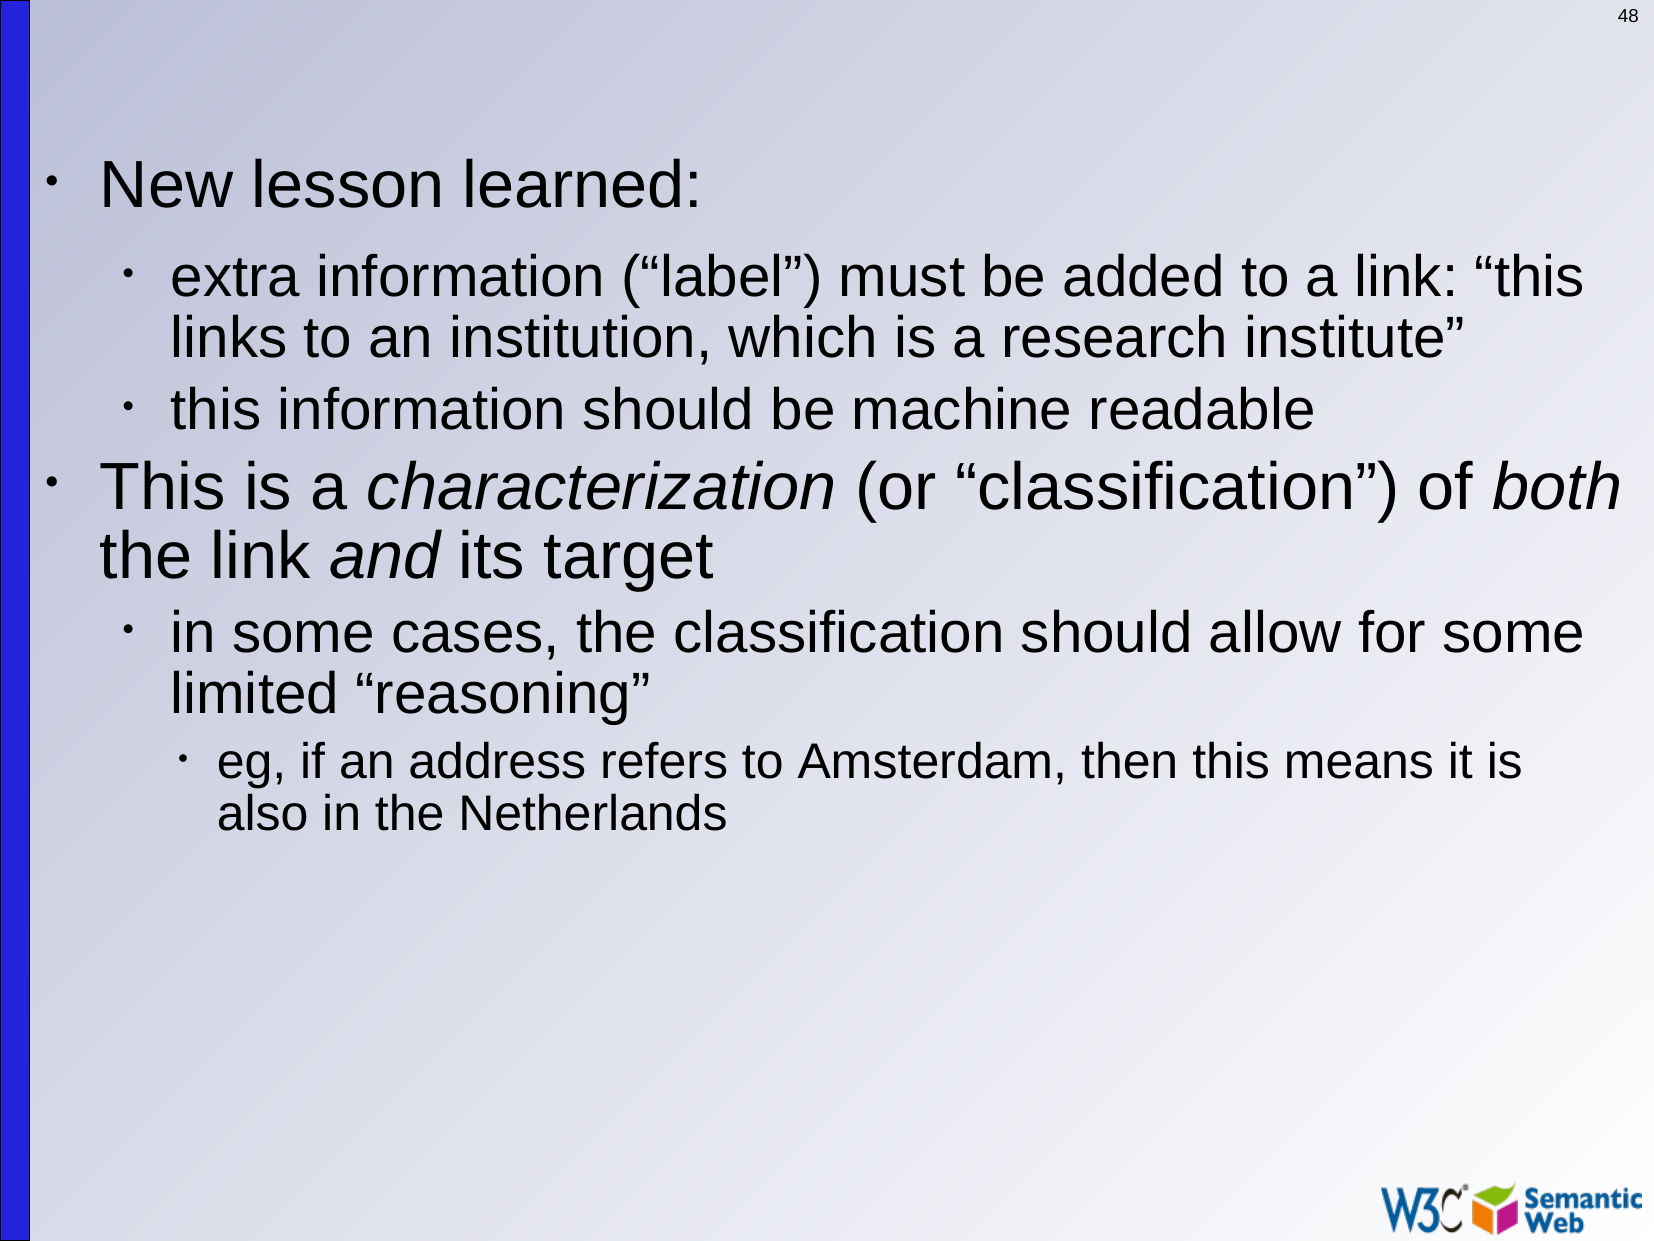

# New lesson learned:
extra information (“label”) must be added to a link: “this links to an institution, which is a research institute”
this information should be machine readable
This is a characterization (or “classification”) of both the link and its target
in some cases, the classification should allow for some limited “reasoning”
eg, if an address refers to Amsterdam, then this means it is also in the Netherlands